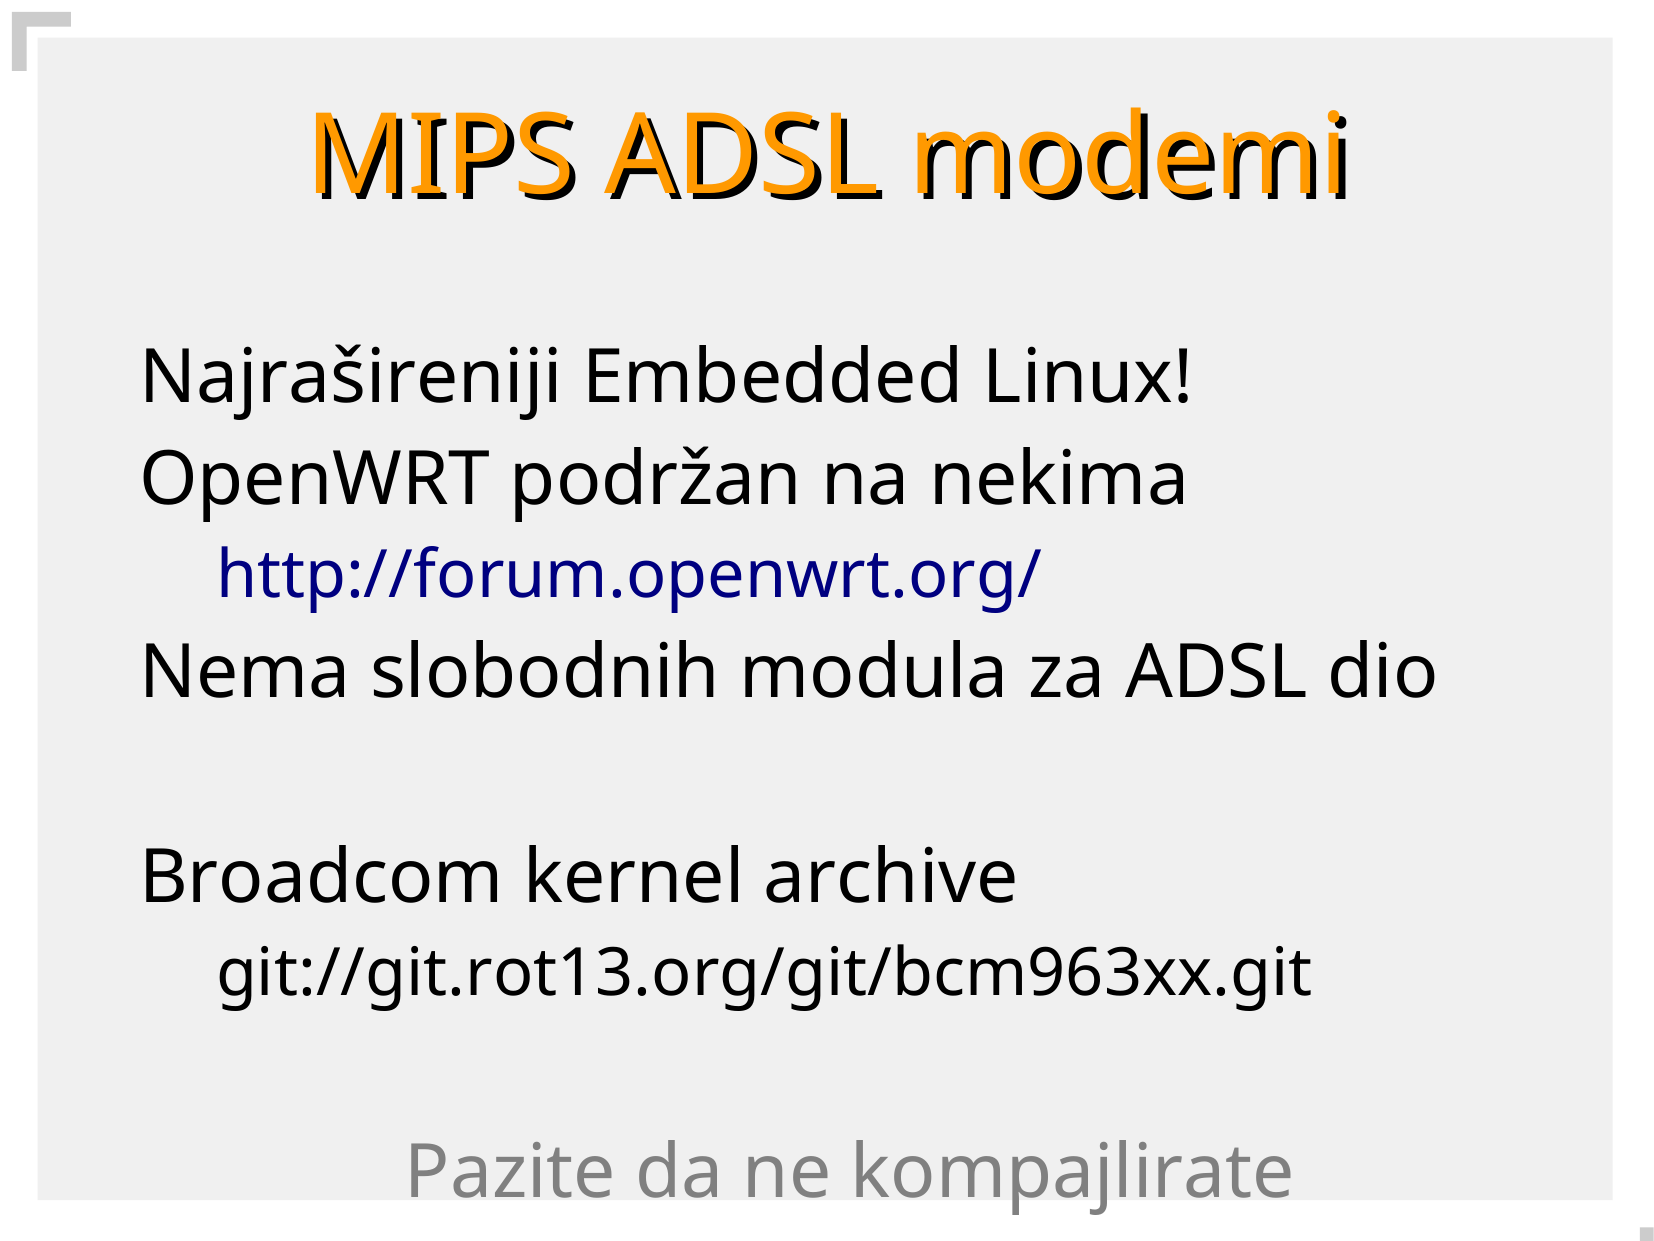

# MIPS ADSL modemi
Najrašireniji Embedded Linux!
OpenWRT podržan na nekima
http://forum.openwrt.org/
Nema slobodnih modula za ADSL dio
Broadcom kernel archive
git://git.rot13.org/git/bcm963xx.git
Pazite da ne kompajlirate
krivi image za vaš router! :-)